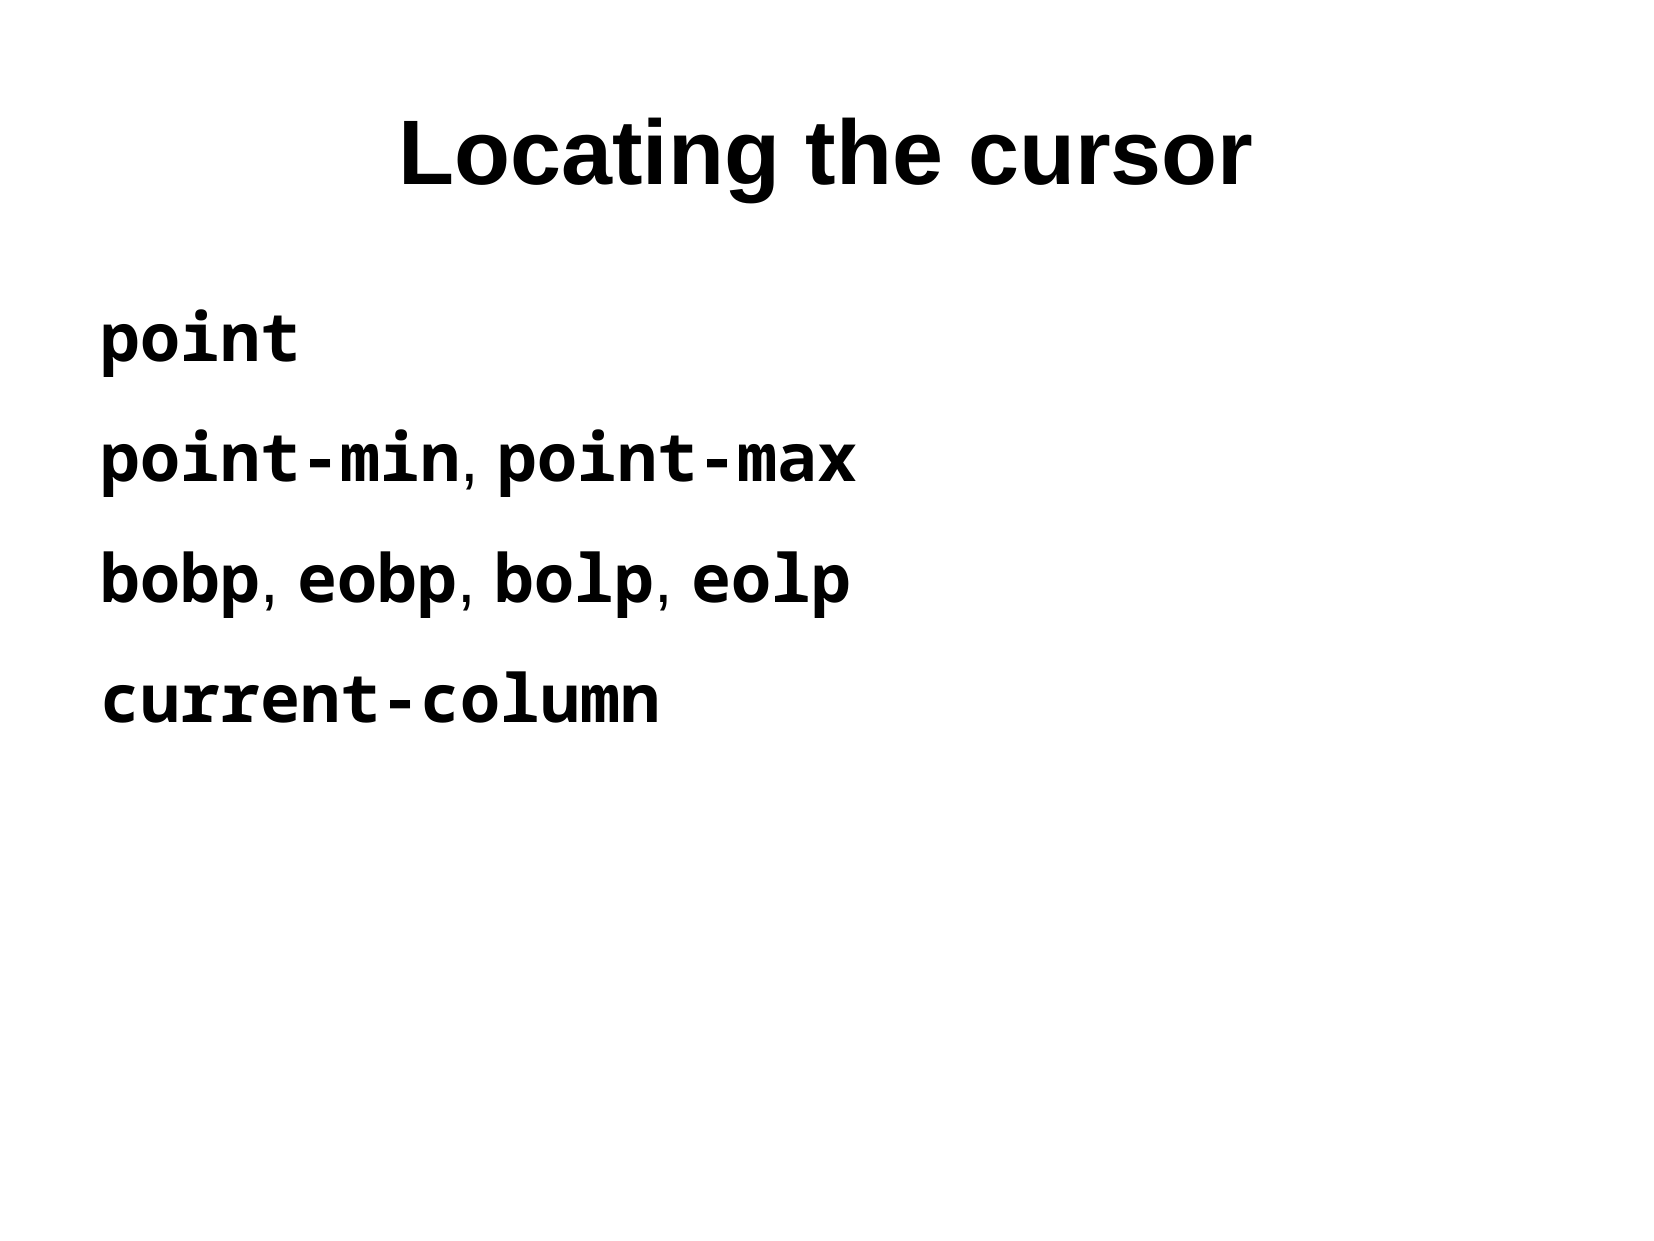

# Locating the cursor
point
point-min, point-max
bobp, eobp, bolp, eolp
current-column